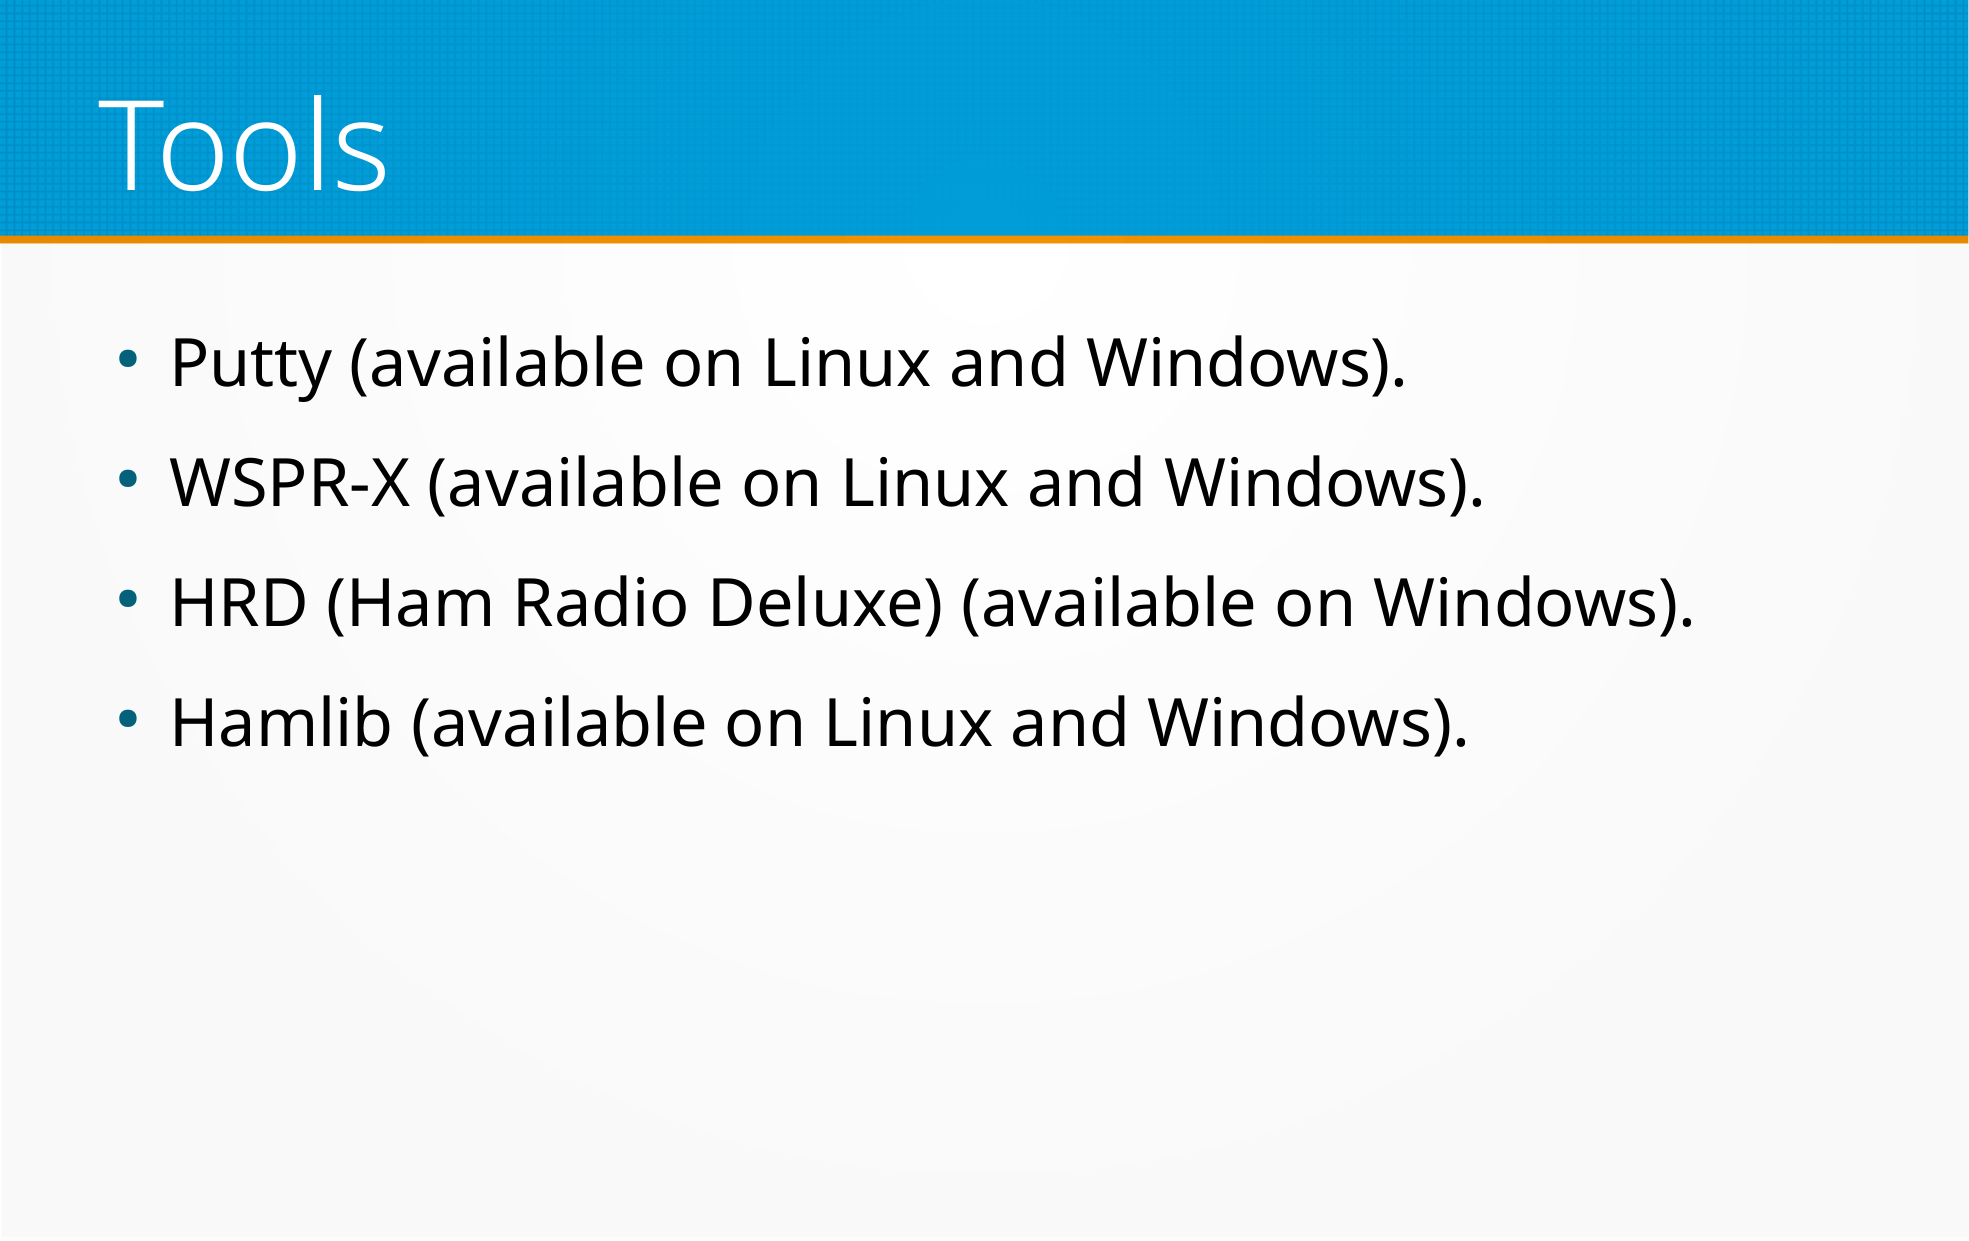

# Tools
Putty (available on Linux and Windows).
WSPR-X (available on Linux and Windows).
HRD (Ham Radio Deluxe) (available on Windows).
Hamlib (available on Linux and Windows).